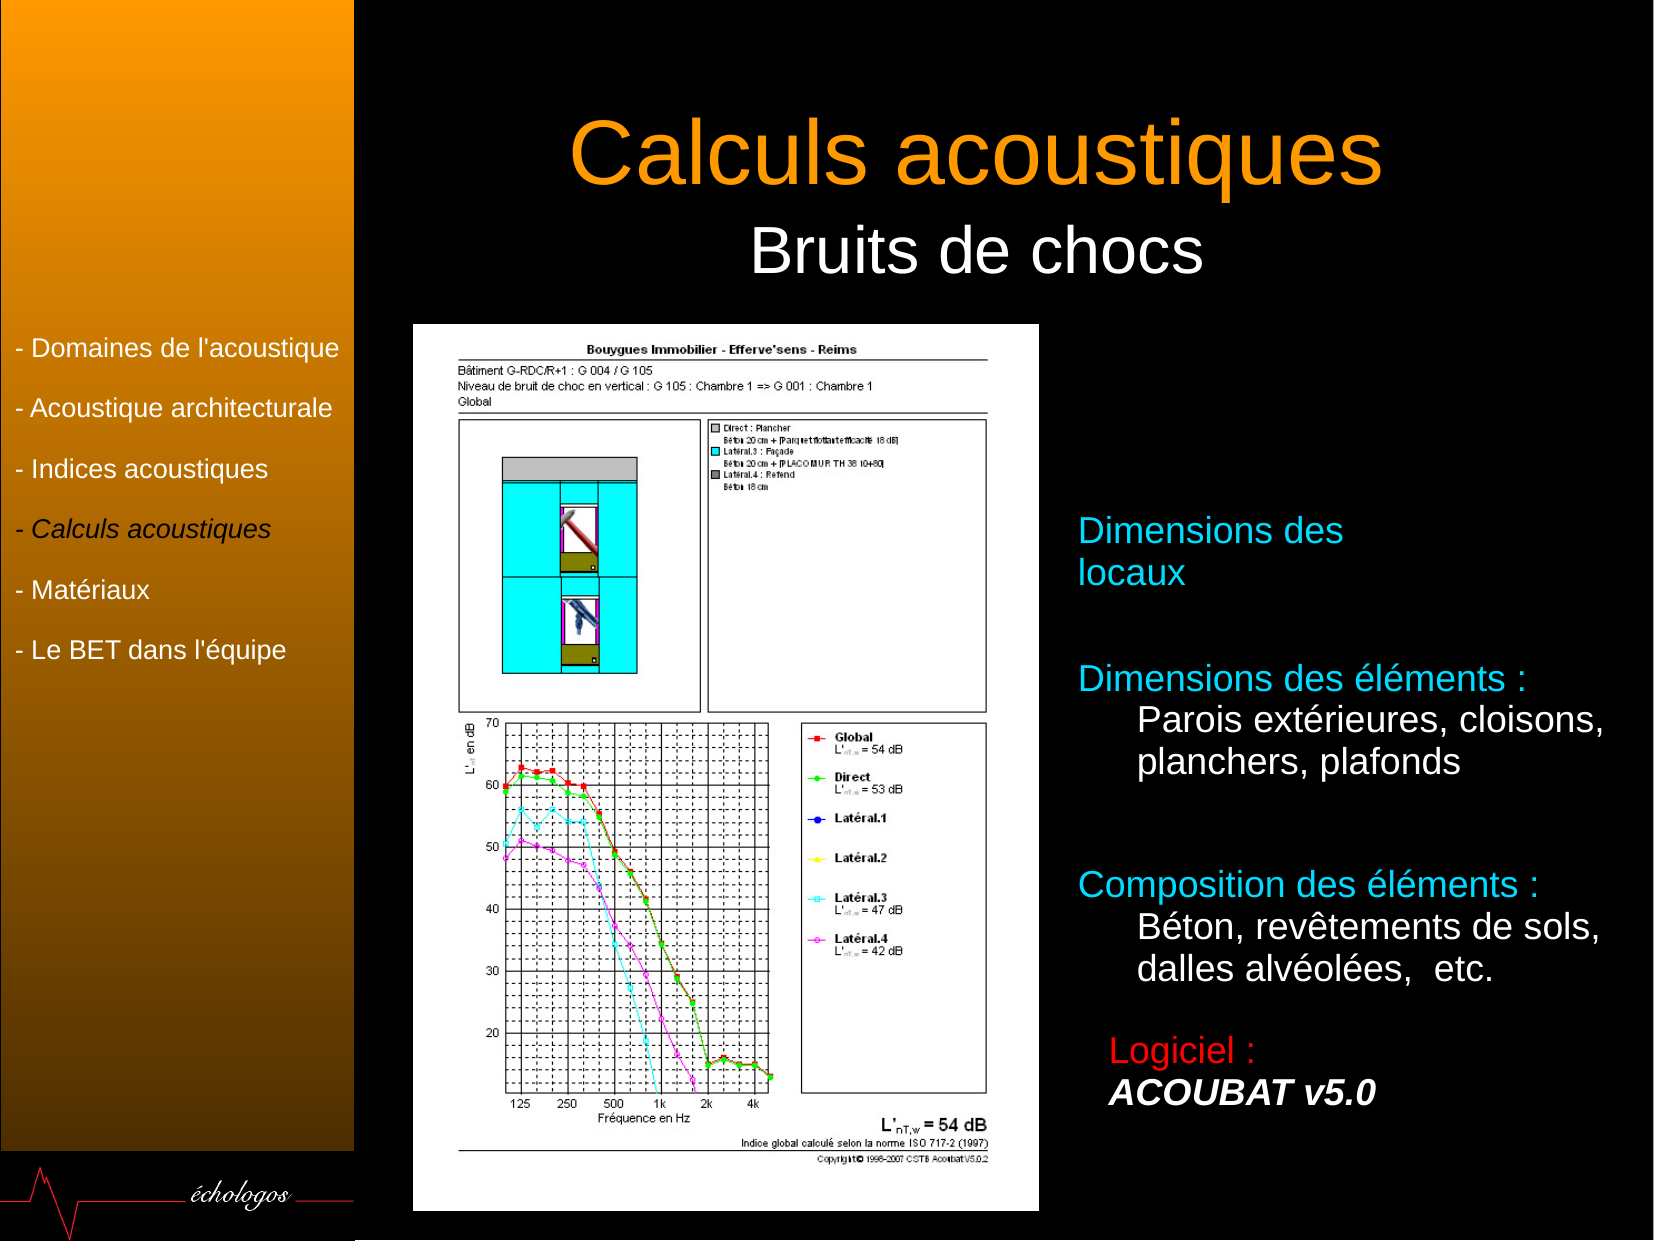

# Calculs acoustiques
Bruits de chocs
- Domaines de l'acoustique
- Acoustique architecturale
- Indices acoustiques
- Calculs acoustiques
- Matériaux
- Le BET dans l'équipe
Dimensions des locaux
Dimensions des éléments :
Parois extérieures, cloisons,
planchers, plafonds
Composition des éléments :
Béton, revêtements de sols,
dalles alvéolées, etc.
Logiciel :
ACOUBAT v5.0